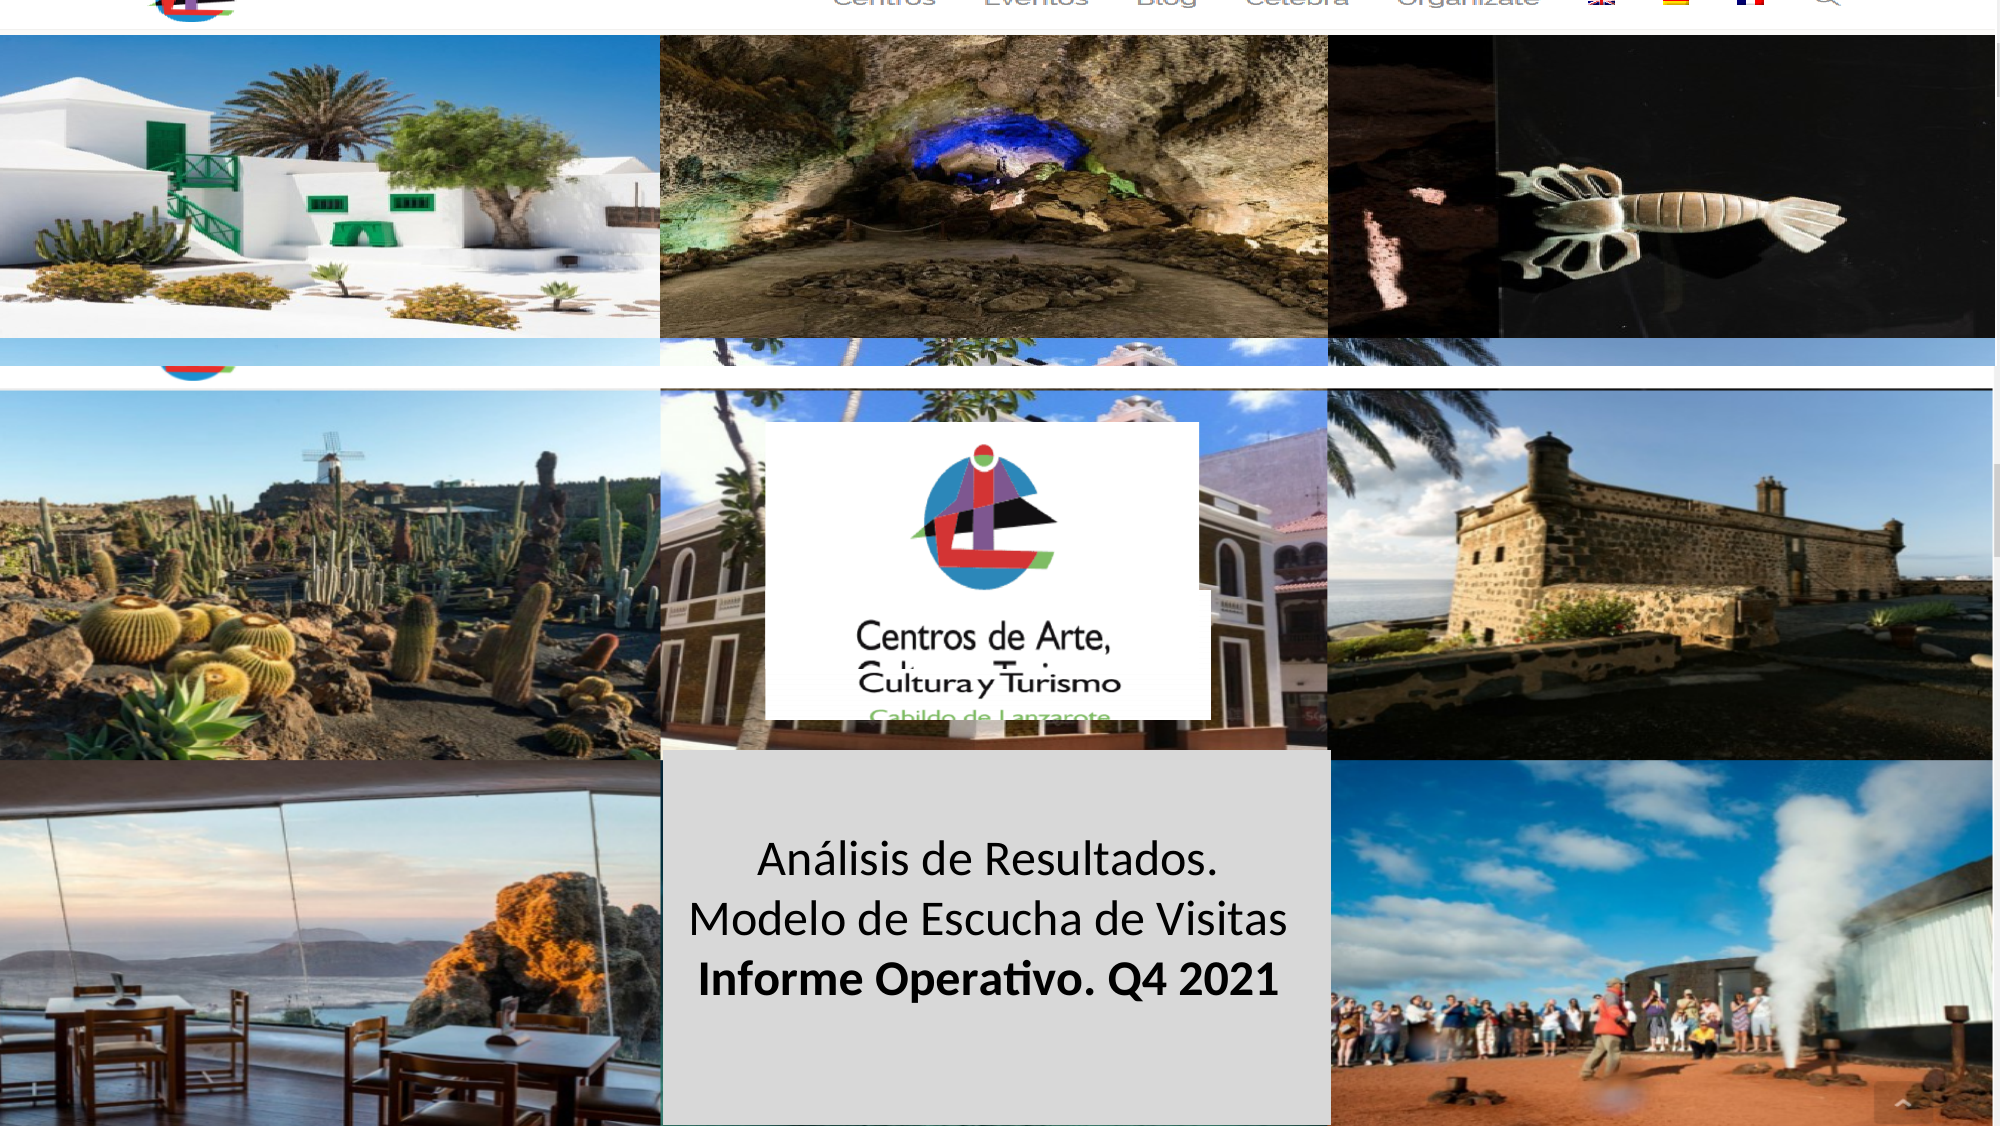

Análisis de Resultados.
 Modelo de Escucha de Visitas
Informe Operativo. Q4 2021